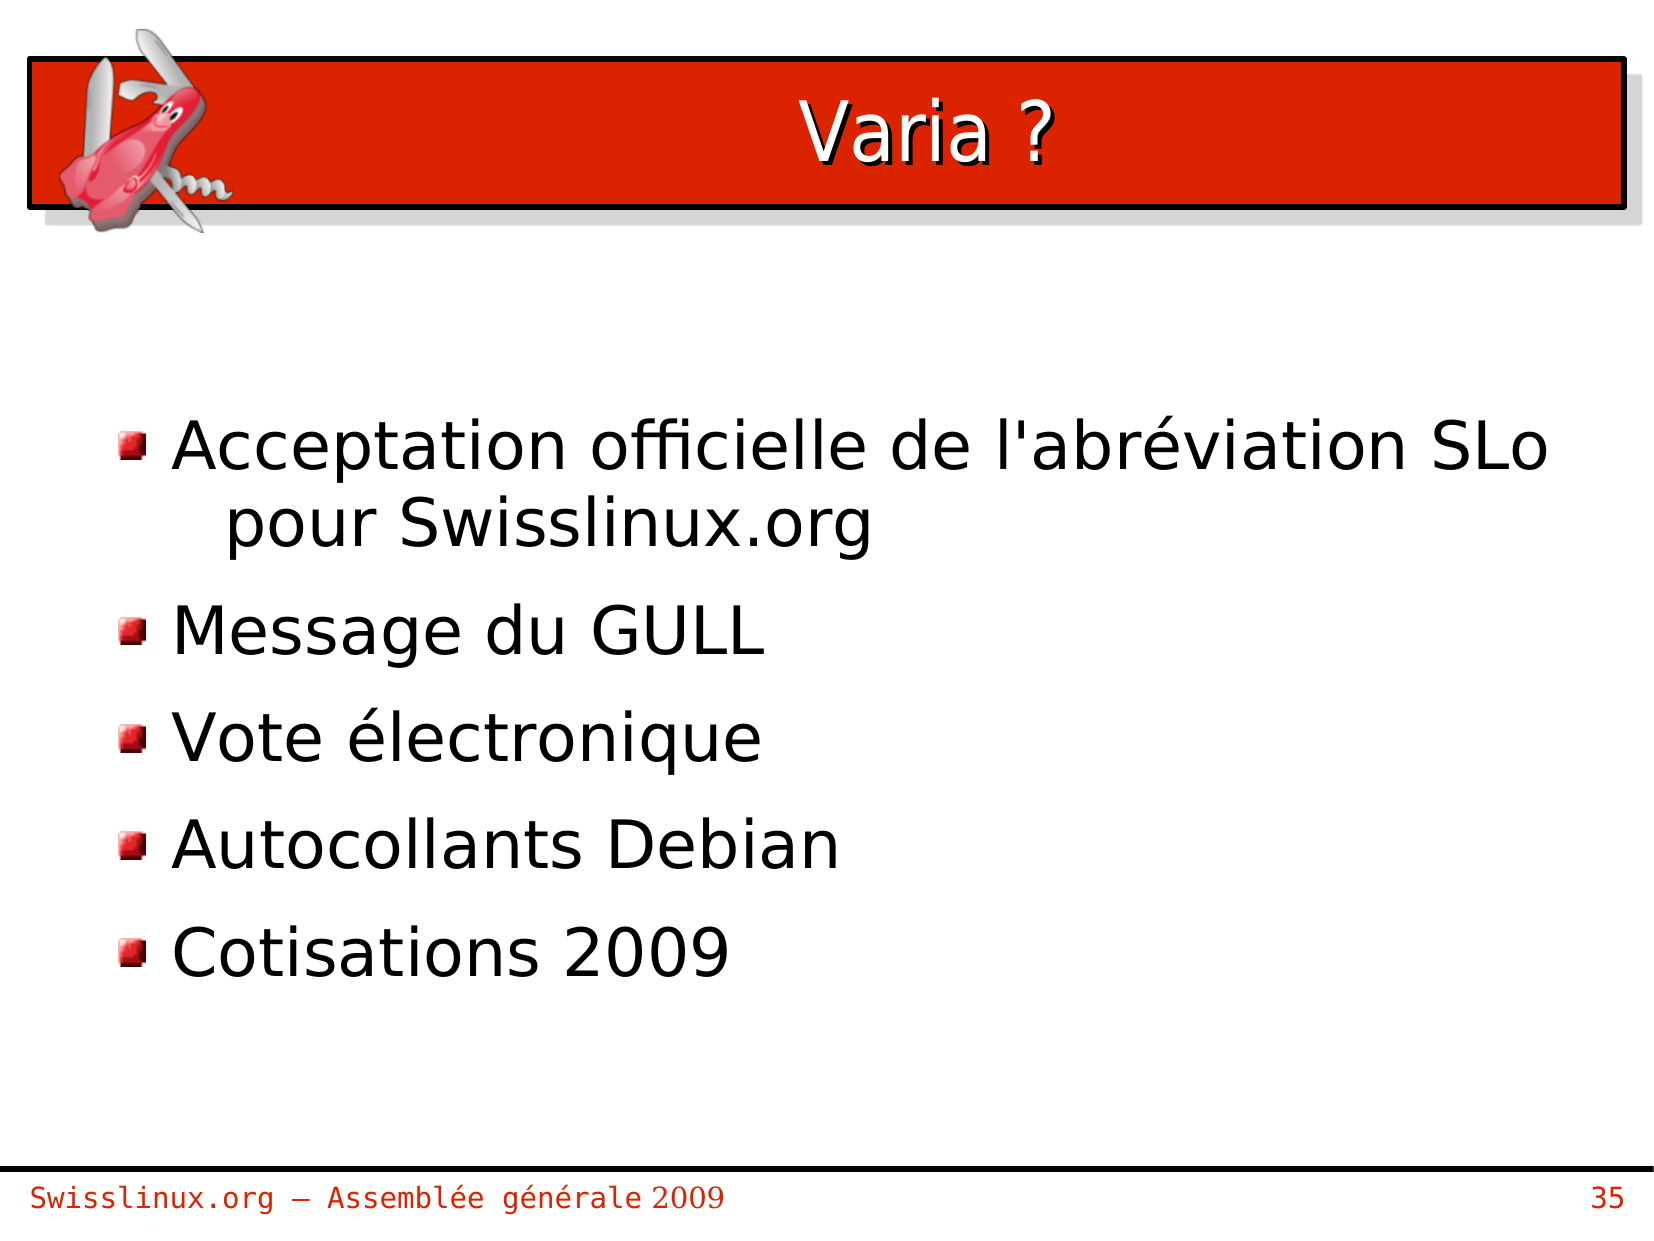

# Varia ?
Acceptation officielle de l'abréviation SLo pour Swisslinux.org
Message du GULL
Vote électronique
Autocollants Debian
Cotisations 2009
26 Janvier 2007
35